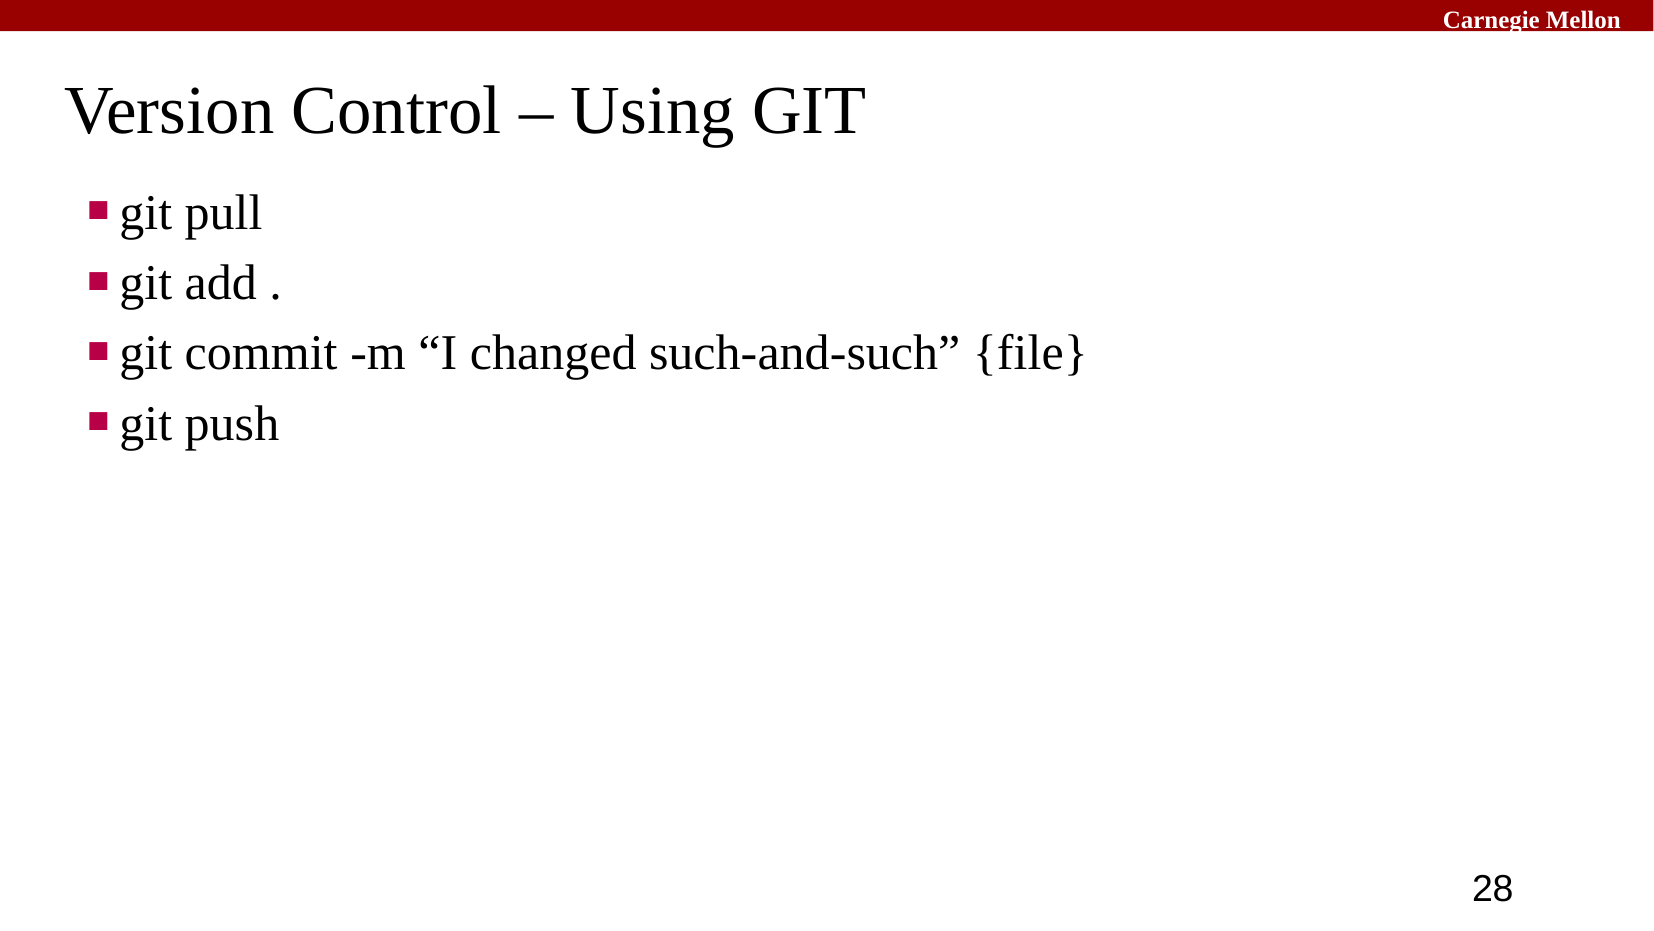

# Version Control – Using GIT
git pull
git add .
git commit -m “I changed such-and-such” {file}
git push